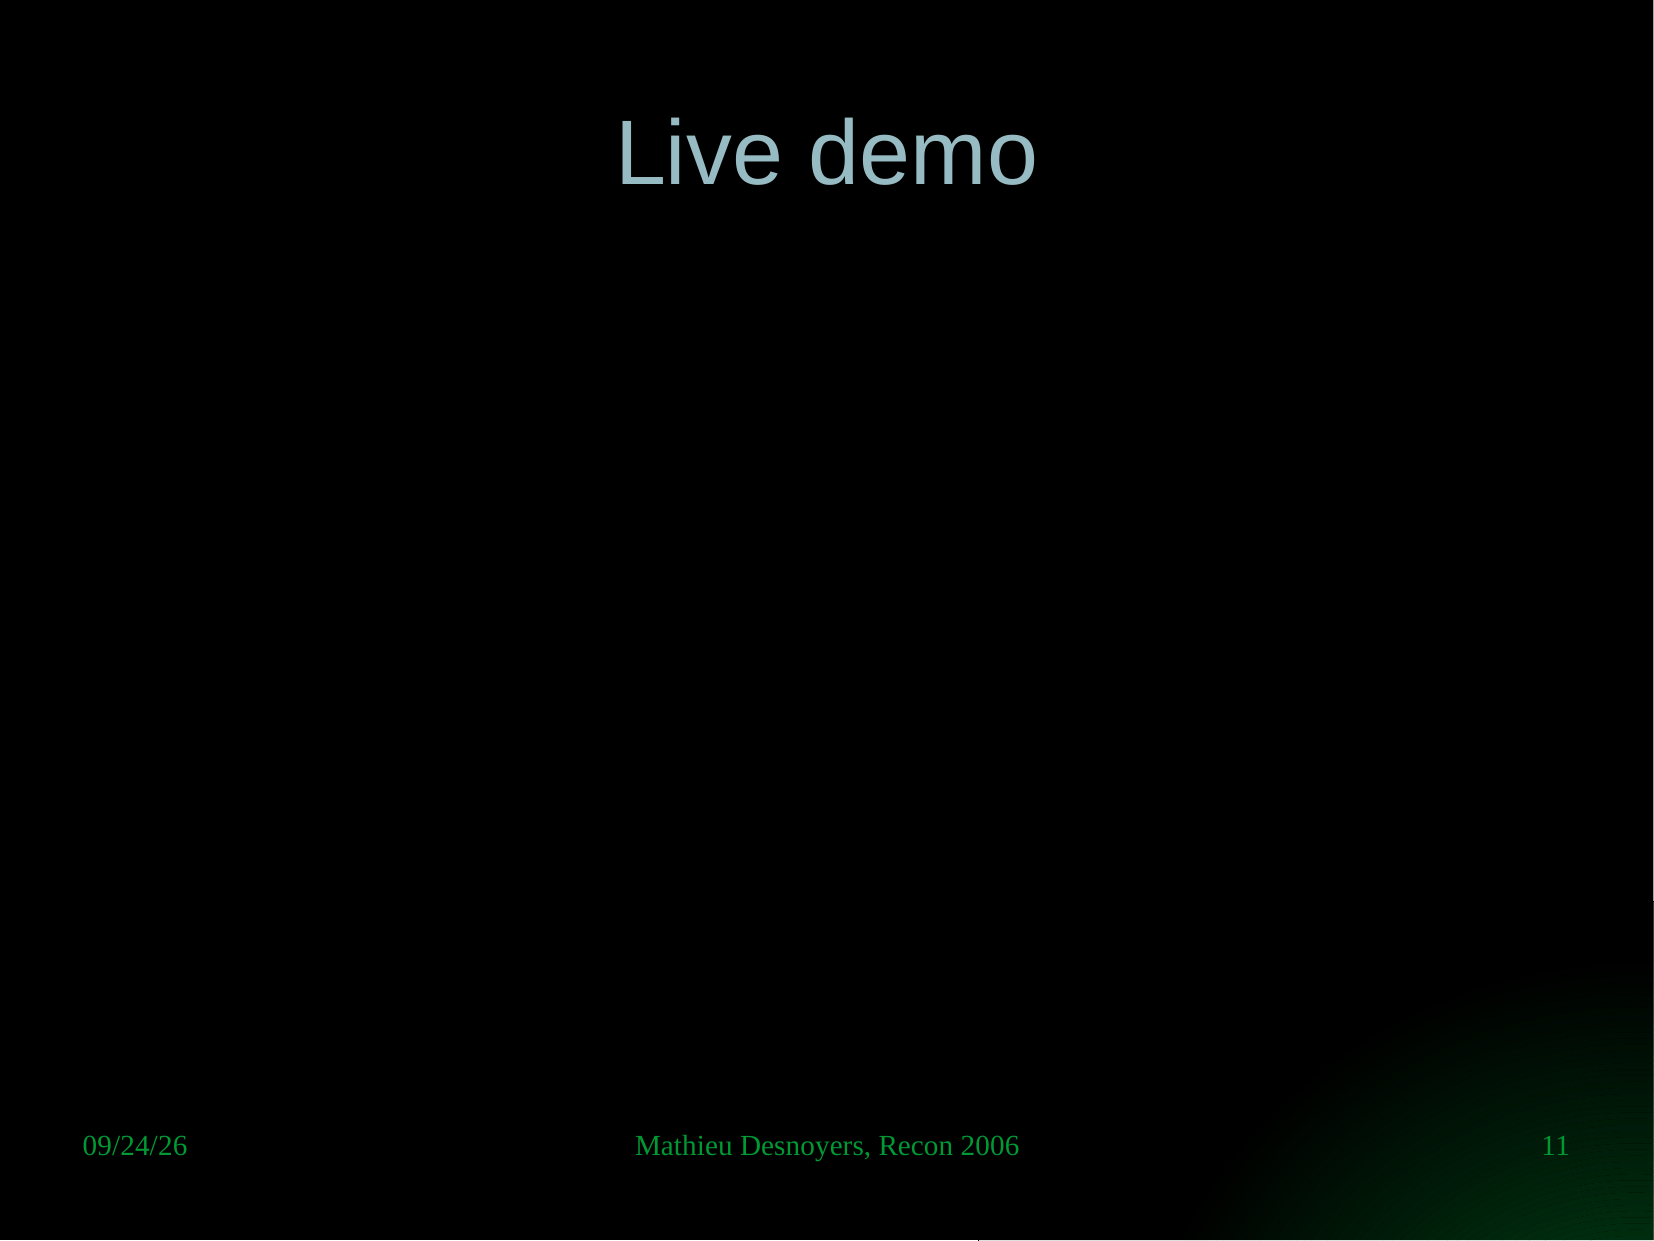

# Live demo
Mathieu Desnoyers, Recon 2006
11